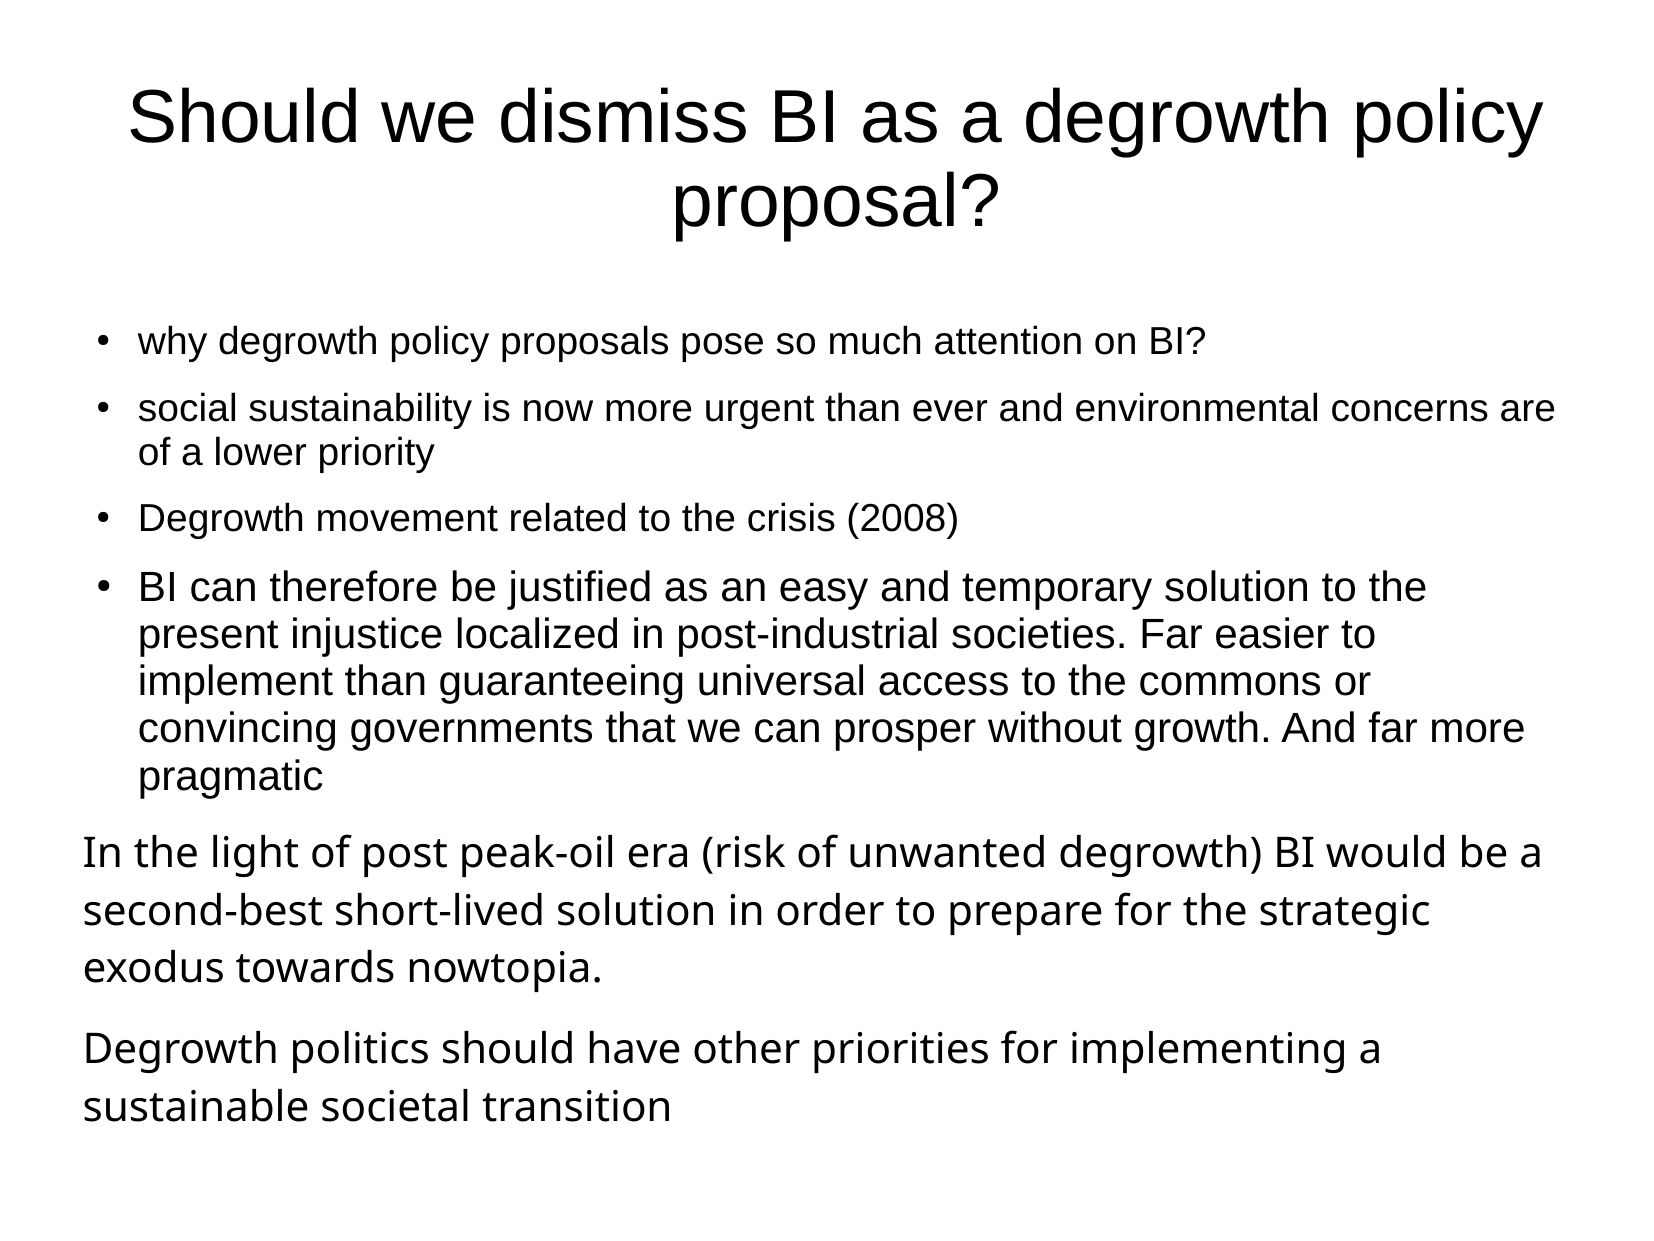

Should we dismiss BI as a degrowth policy proposal?
# why degrowth policy proposals pose so much attention on BI?
social sustainability is now more urgent than ever and environmental concerns are of a lower priority
Degrowth movement related to the crisis (2008)
BI can therefore be justified as an easy and temporary solution to the present injustice localized in post-industrial societies. Far easier to implement than guaranteeing universal access to the commons or convincing governments that we can prosper without growth. And far more pragmatic
In the light of post peak-oil era (risk of unwanted degrowth) BI would be a second-best short-lived solution in order to prepare for the strategic exodus towards nowtopia.
Degrowth politics should have other priorities for implementing a sustainable societal transition